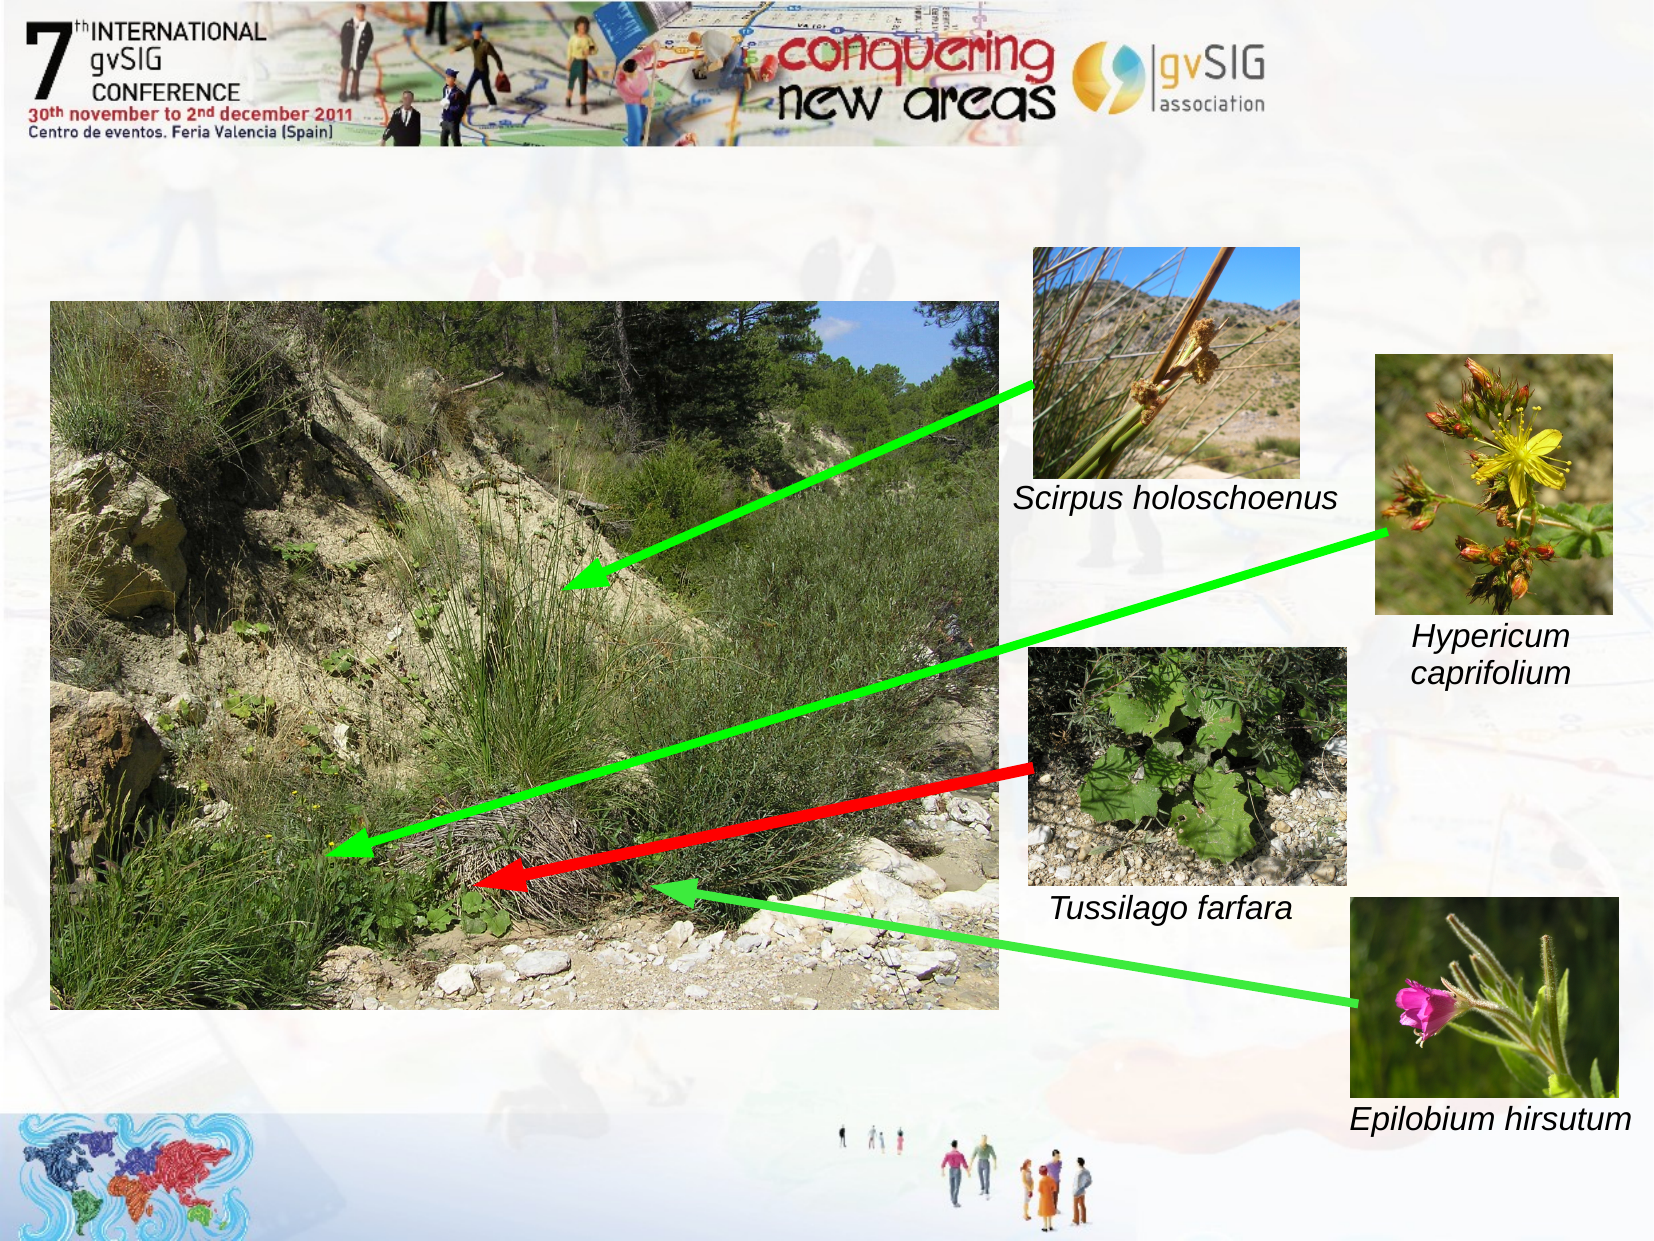

Scirpus holoschoenus
Hypericum caprifolium
Tussilago farfara
Epilobium hirsutum